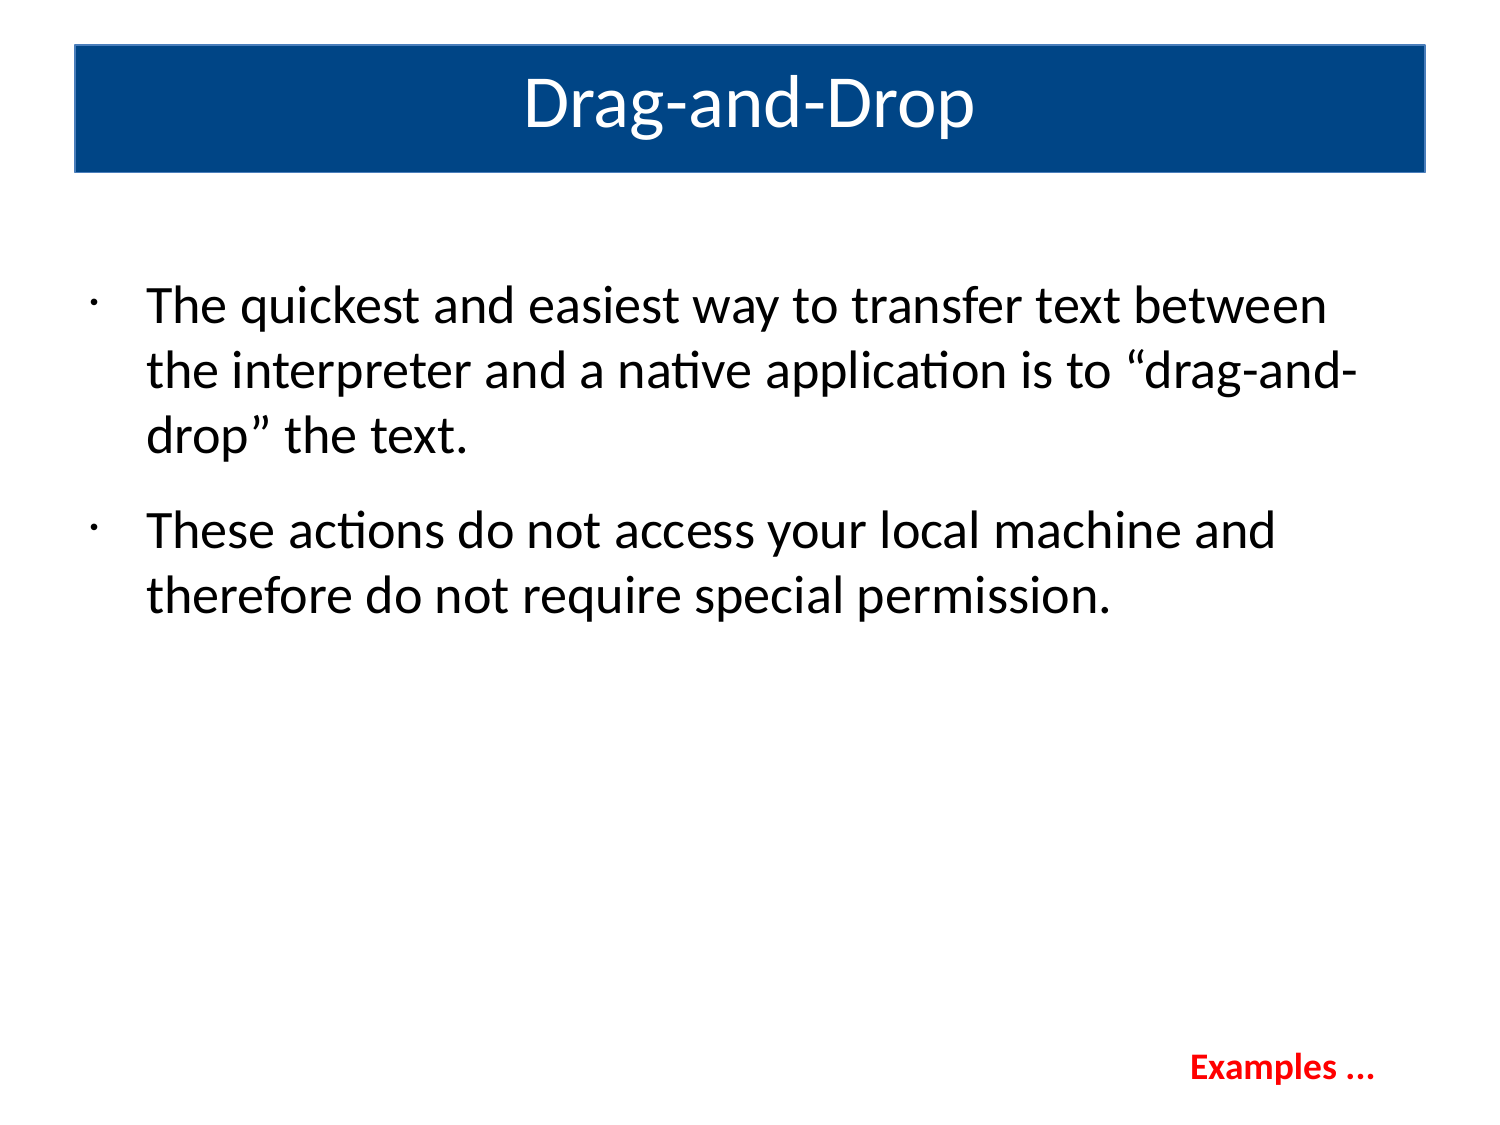

Drag-and-Drop
# The quickest and easiest way to transfer text between the interpreter and a native application is to “drag-and-drop” the text.
These actions do not access your local machine and therefore do not require special permission.
Examples ...